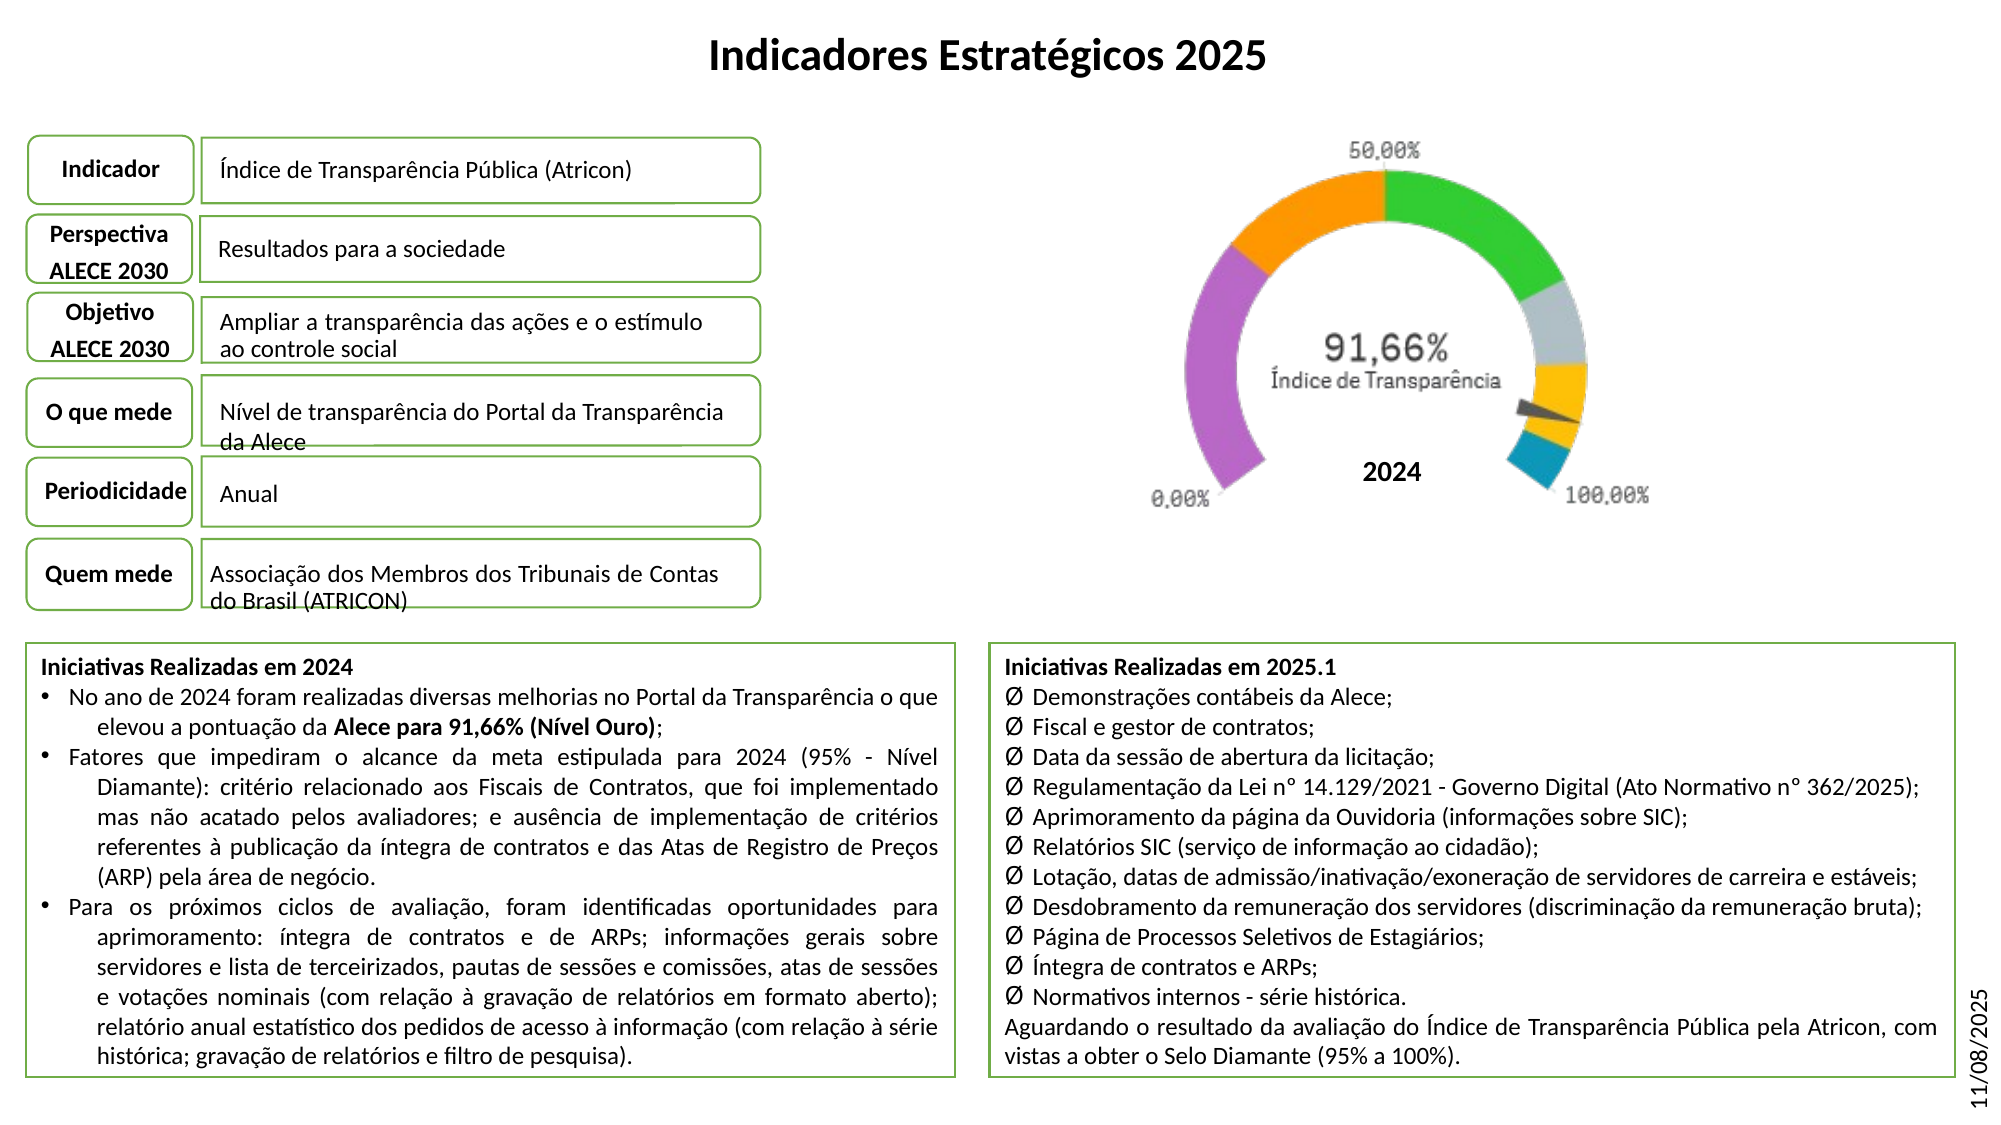

# Indicadores Estratégicos 2025
Indicador
Índice de Transparência Pública (Atricon)
Perspectiva
ALECE 2030
Resultados para a sociedade
Objetivo
ALECE 2030
Ampliar a transparência das ações e o estímulo ao controle social
Nível de transparência do Portal da Transparência da Alece
O que mede
2024
Anual
Periodicidade
Quem mede
Associação dos Membros dos Tribunais de Contas do Brasil (ATRICON)
Iniciativas Realizadas em 2024
No ano de 2024 foram realizadas diversas melhorias no Portal da Transparência o que elevou a pontuação da Alece para 91,66% (Nível Ouro);
Fatores que impediram o alcance da meta estipulada para 2024 (95% - Nível Diamante): critério relacionado aos Fiscais de Contratos, que foi implementado mas não acatado pelos avaliadores; e ausência de implementação de critérios referentes à publicação da íntegra de contratos e das Atas de Registro de Preços (ARP) pela área de negócio.
Para os próximos ciclos de avaliação, foram identificadas oportunidades para aprimoramento: íntegra de contratos e de ARPs; informações gerais sobre servidores e lista de terceirizados, pautas de sessões e comissões, atas de sessões e votações nominais (com relação à gravação de relatórios em formato aberto); relatório anual estatístico dos pedidos de acesso à informação (com relação à série histórica; gravação de relatórios e filtro de pesquisa).
Iniciativas Realizadas em 2025.1
Demonstrações contábeis da Alece;
Fiscal e gestor de contratos;
Data da sessão de abertura da licitação;
Regulamentação da Lei nº 14.129/2021 - Governo Digital (Ato Normativo nº 362/2025);
Aprimoramento da página da Ouvidoria (informações sobre SIC);
Relatórios SIC (serviço de informação ao cidadão);
Lotação, datas de admissão/inativação/exoneração de servidores de carreira e estáveis;
Desdobramento da remuneração dos servidores (discriminação da remuneração bruta);
Página de Processos Seletivos de Estagiários;
Íntegra de contratos e ARPs;
Normativos internos - série histórica.
Aguardando o resultado da avaliação do Índice de Transparência Pública pela Atricon, com vistas a obter o Selo Diamante (95% a 100%).
11/08/2025